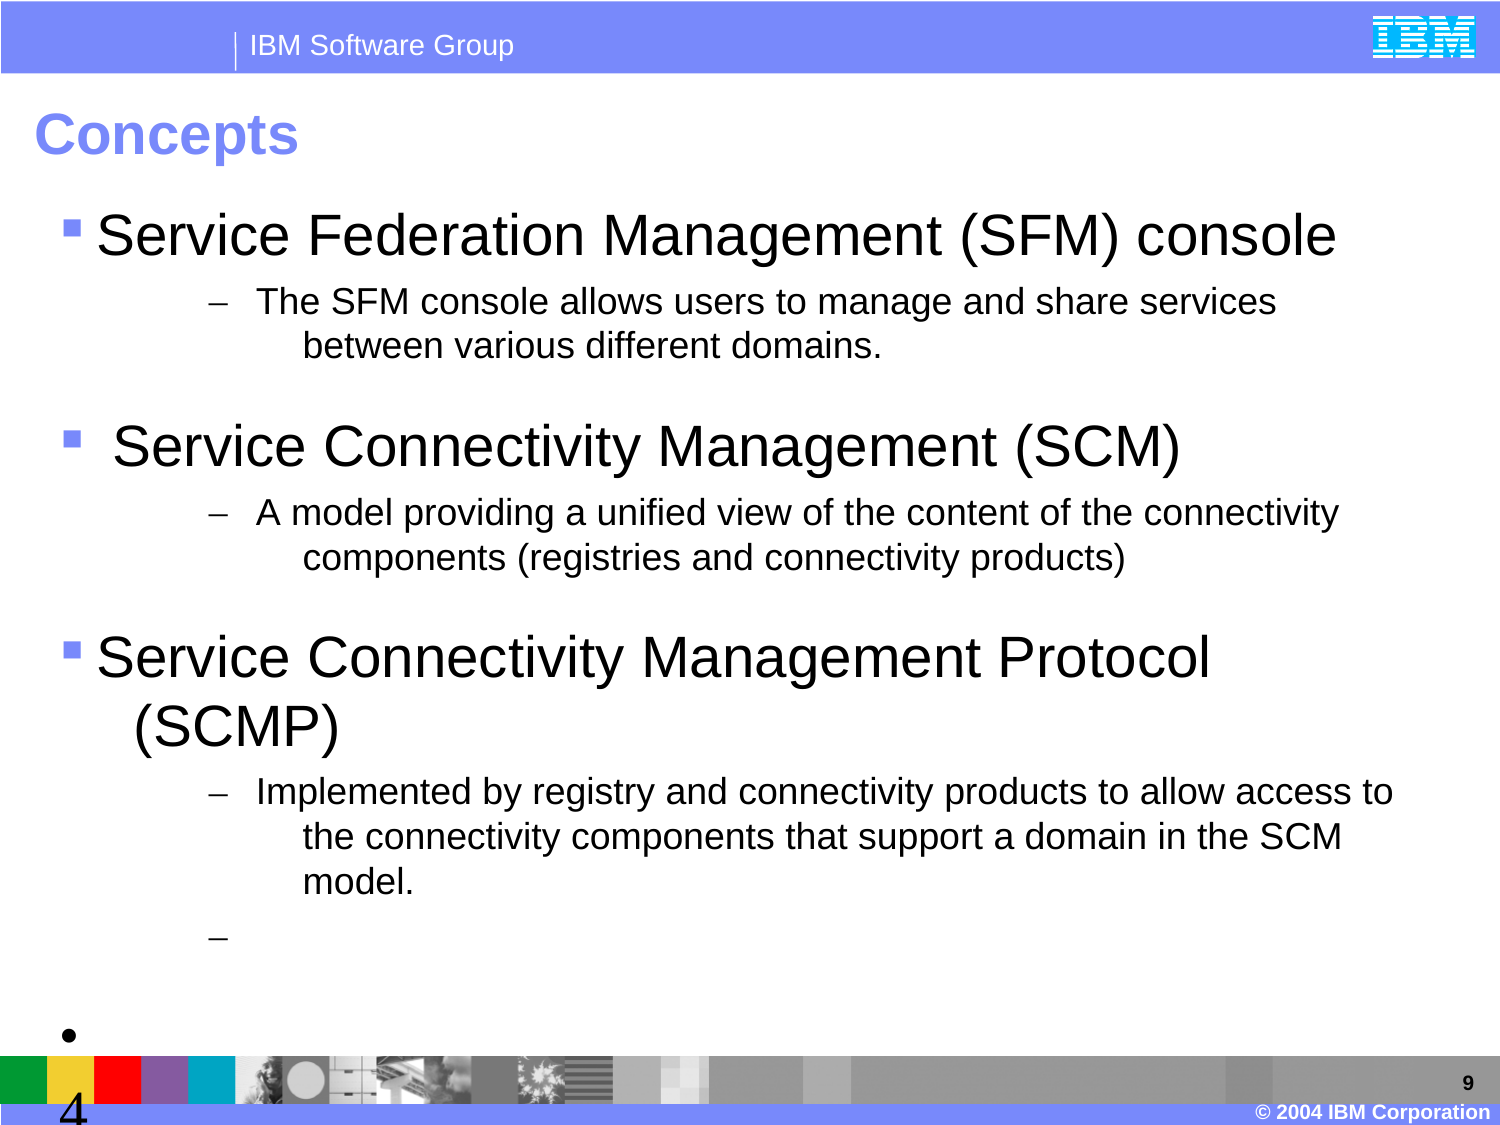

# Concepts
Service Federation Management (SFM) console
The SFM console allows users to manage and share services between various different domains.
 Service Connectivity Management (SCM)
A model providing a unified view of the content of the connectivity components (registries and connectivity products)
Service Connectivity Management Protocol (SCMP)
Implemented by registry and connectivity products to allow access to the connectivity components that support a domain in the SCM model.
9